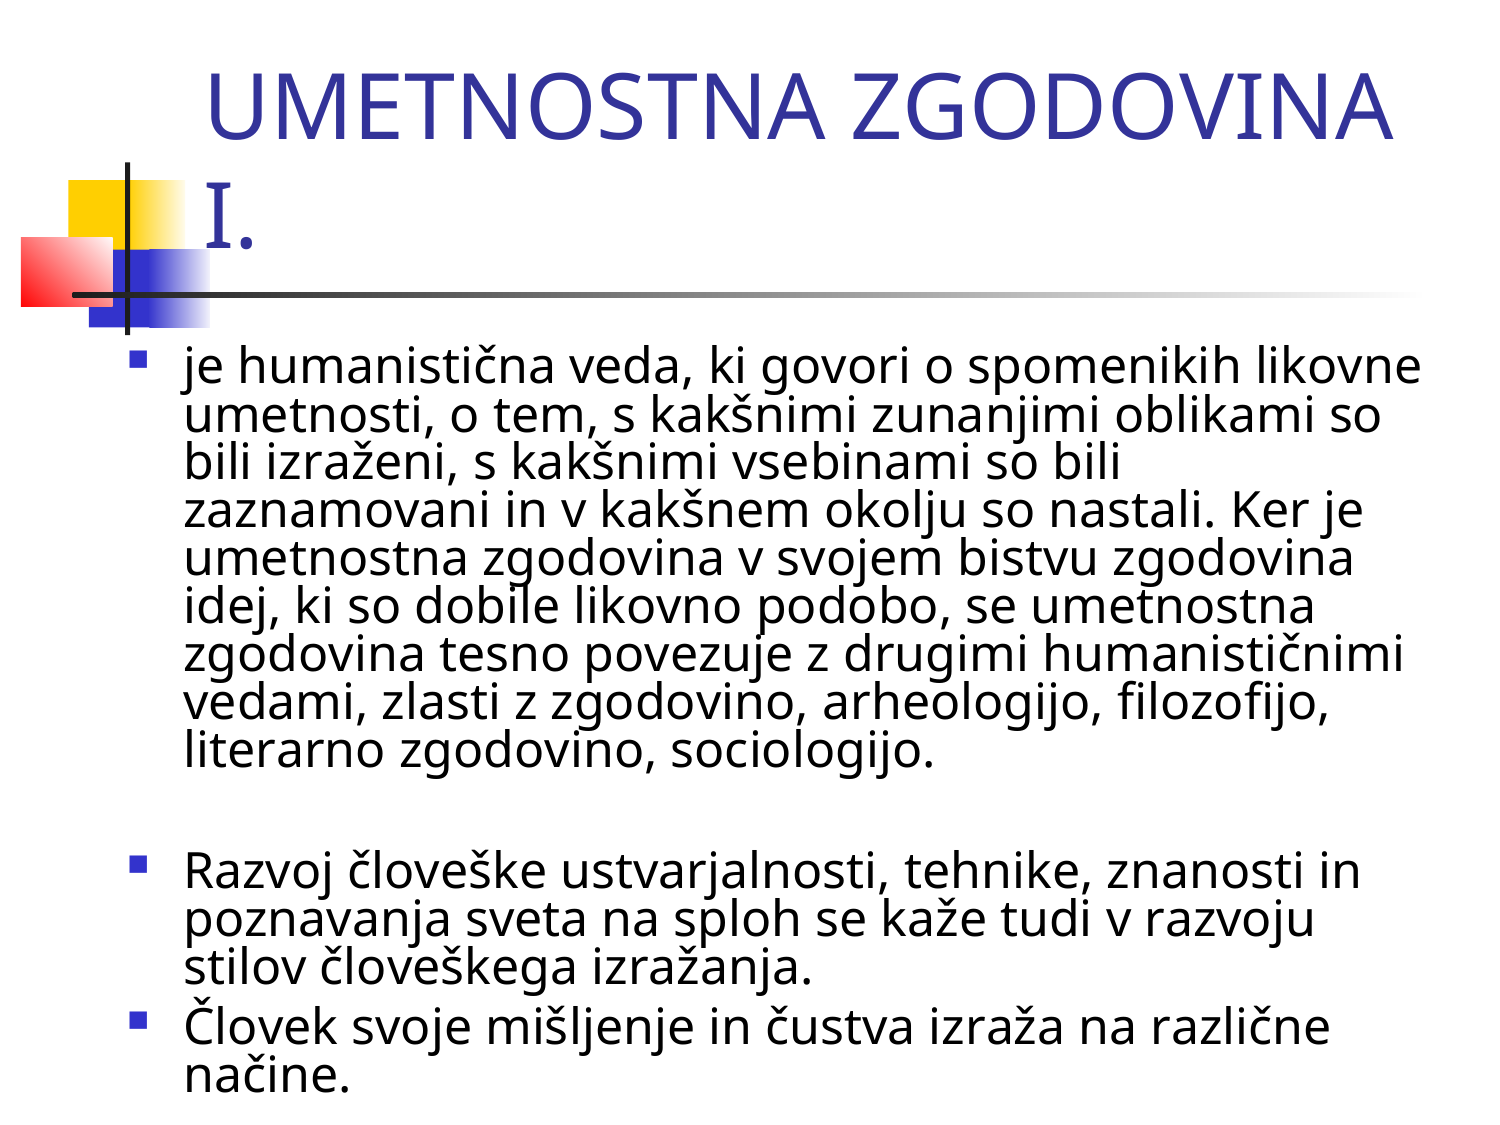

# UMETNOSTNA ZGODOVINA I.
je humanistična veda, ki govori o spomenikih likovne umetnosti, o tem, s kakšnimi zunanjimi oblikami so bili izraženi, s kakšnimi vsebinami so bili zaznamovani in v kakšnem okolju so nastali. Ker je umetnostna zgodovina v svojem bistvu zgodovina idej, ki so dobile likovno podobo, se umetnostna zgodovina tesno povezuje z drugimi humanističnimi vedami, zlasti z zgodovino, arheologijo, filozofijo, literarno zgodovino, sociologijo.
Razvoj človeške ustvarjalnosti, tehnike, znanosti in poznavanja sveta na sploh se kaže tudi v razvoju stilov človeškega izražanja.
Človek svoje mišljenje in čustva izraža na različne načine.